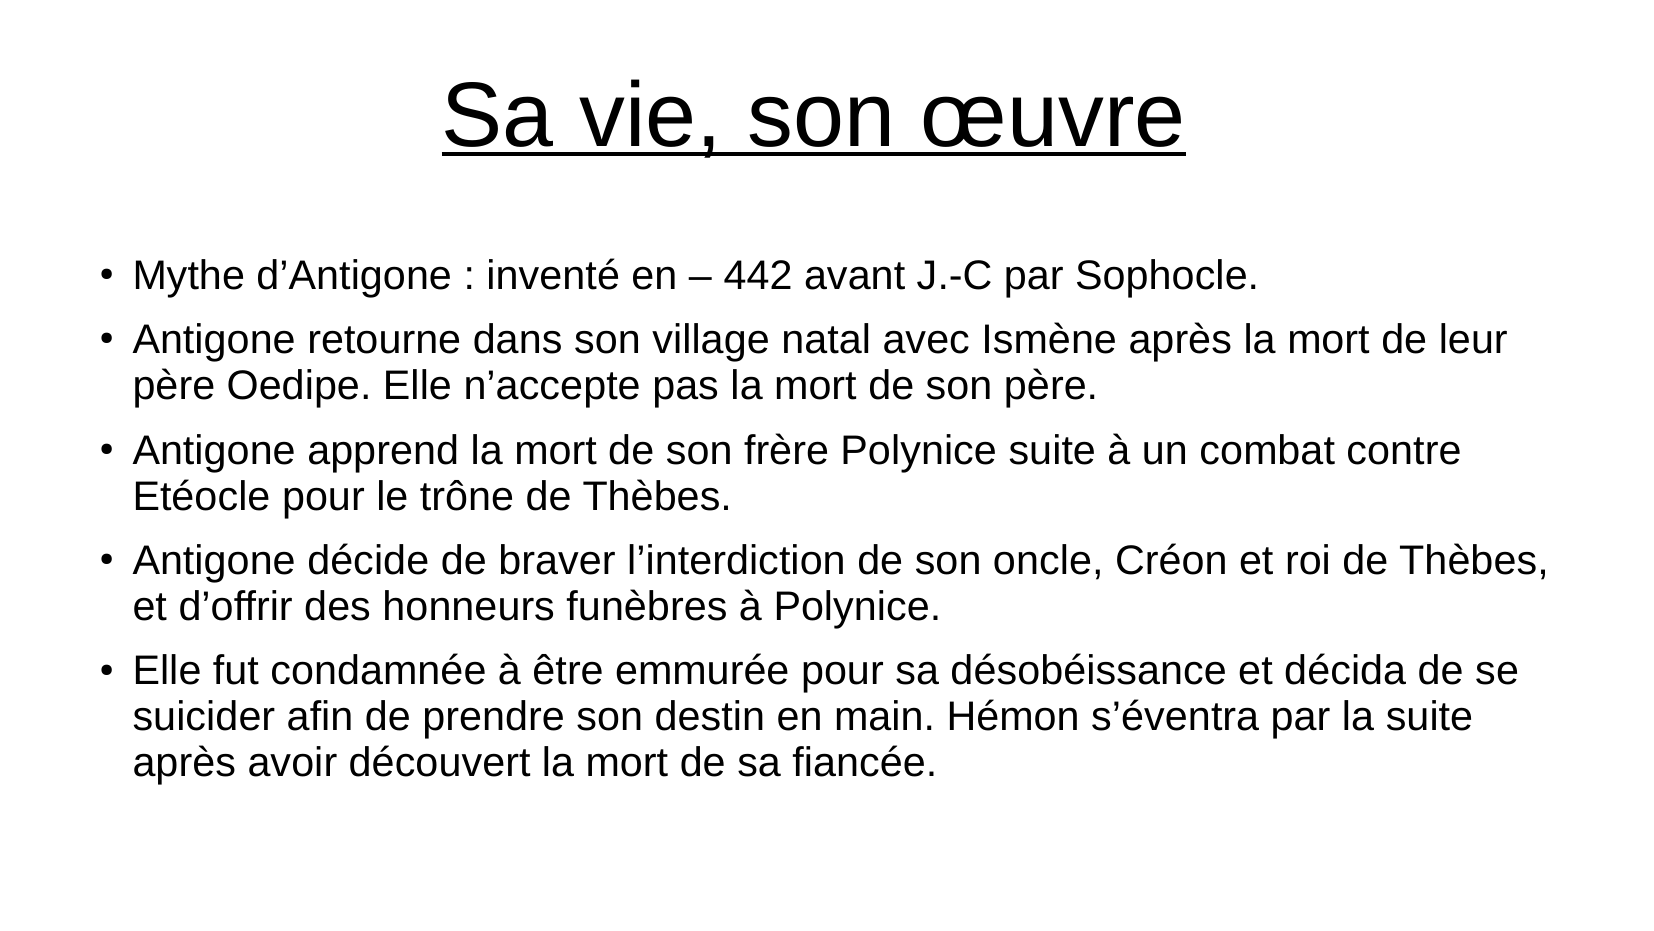

# Sa vie, son œuvre
Mythe d’Antigone : inventé en – 442 avant J.-C par Sophocle.
Antigone retourne dans son village natal avec Ismène après la mort de leur père Oedipe. Elle n’accepte pas la mort de son père.
Antigone apprend la mort de son frère Polynice suite à un combat contre Etéocle pour le trône de Thèbes.
Antigone décide de braver l’interdiction de son oncle, Créon et roi de Thèbes, et d’offrir des honneurs funèbres à Polynice.
Elle fut condamnée à être emmurée pour sa désobéissance et décida de se suicider afin de prendre son destin en main. Hémon s’éventra par la suite après avoir découvert la mort de sa fiancée.